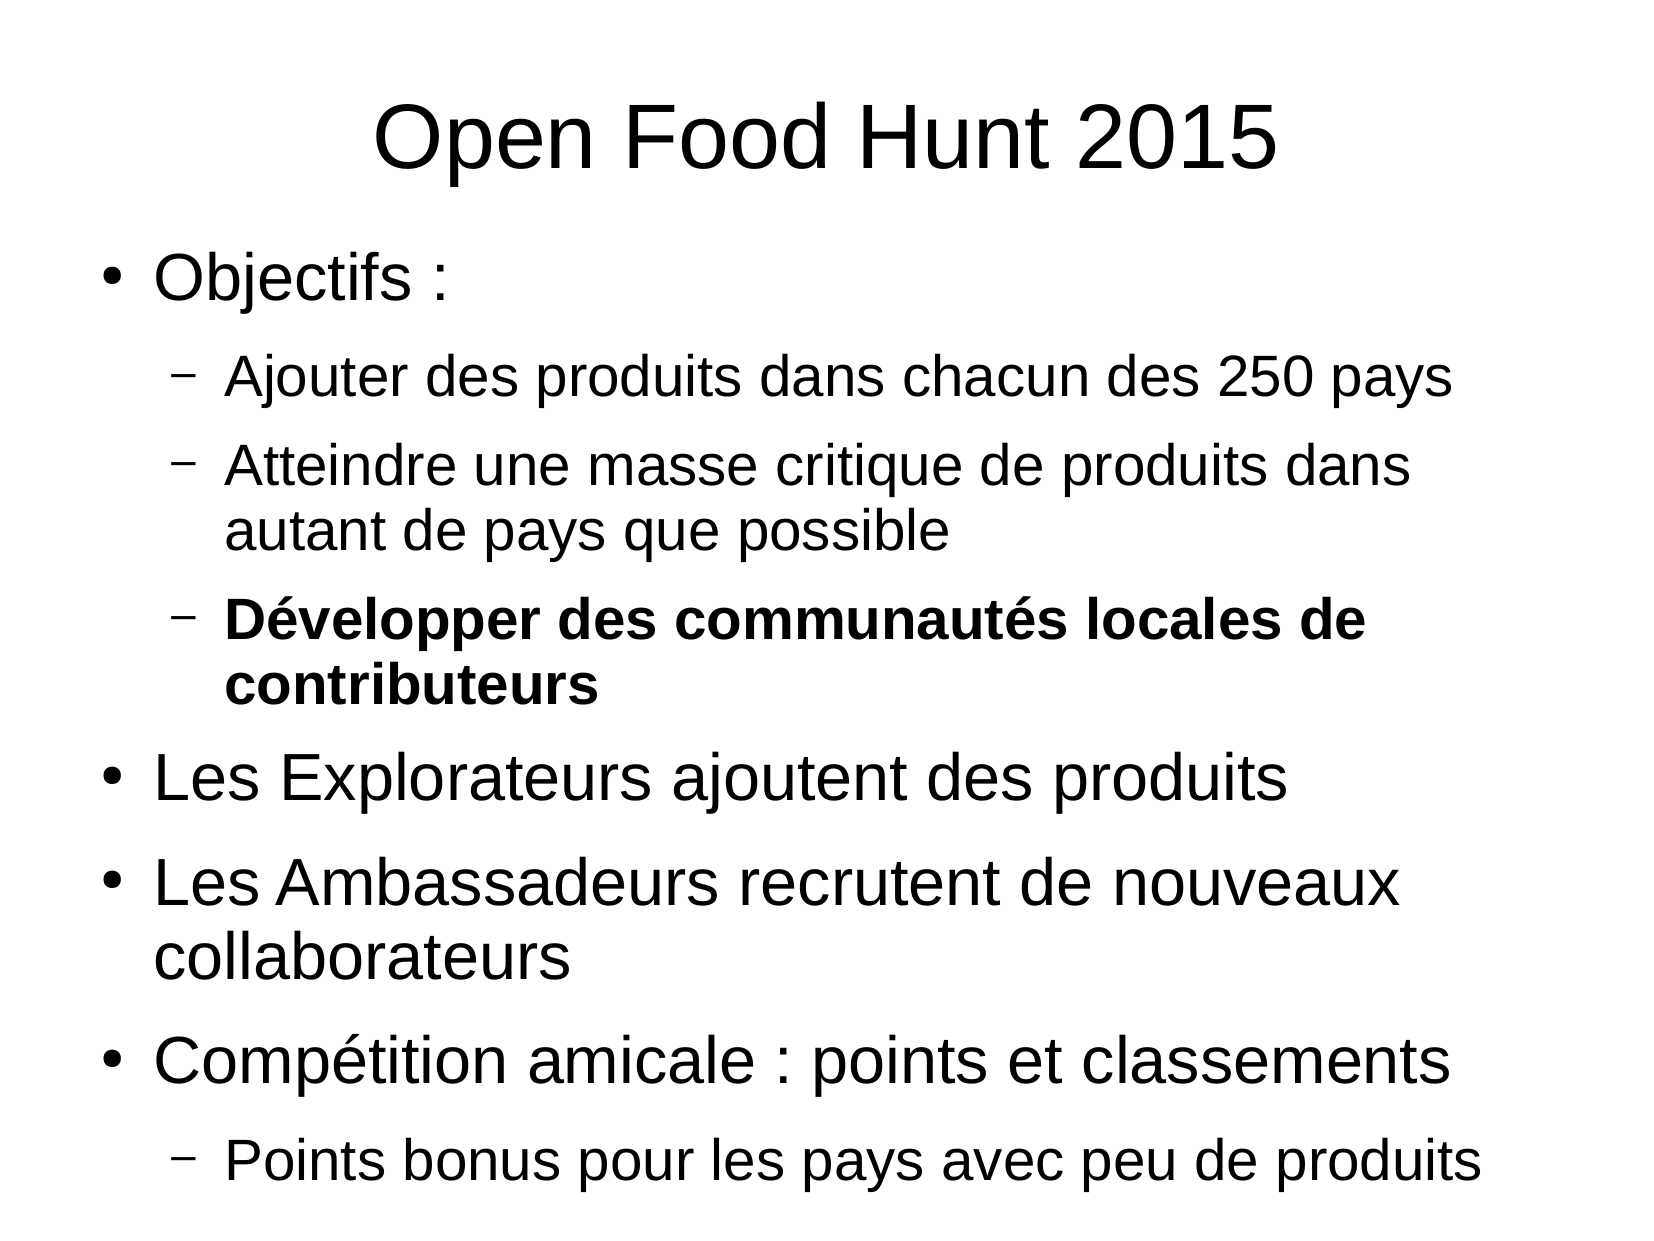

# Open Food Hunt 2015
Objectifs :
Ajouter des produits dans chacun des 250 pays
Atteindre une masse critique de produits dans autant de pays que possible
Développer des communautés locales de contributeurs
Les Explorateurs ajoutent des produits
Les Ambassadeurs recrutent de nouveaux collaborateurs
Compétition amicale : points et classements
Points bonus pour les pays avec peu de produits